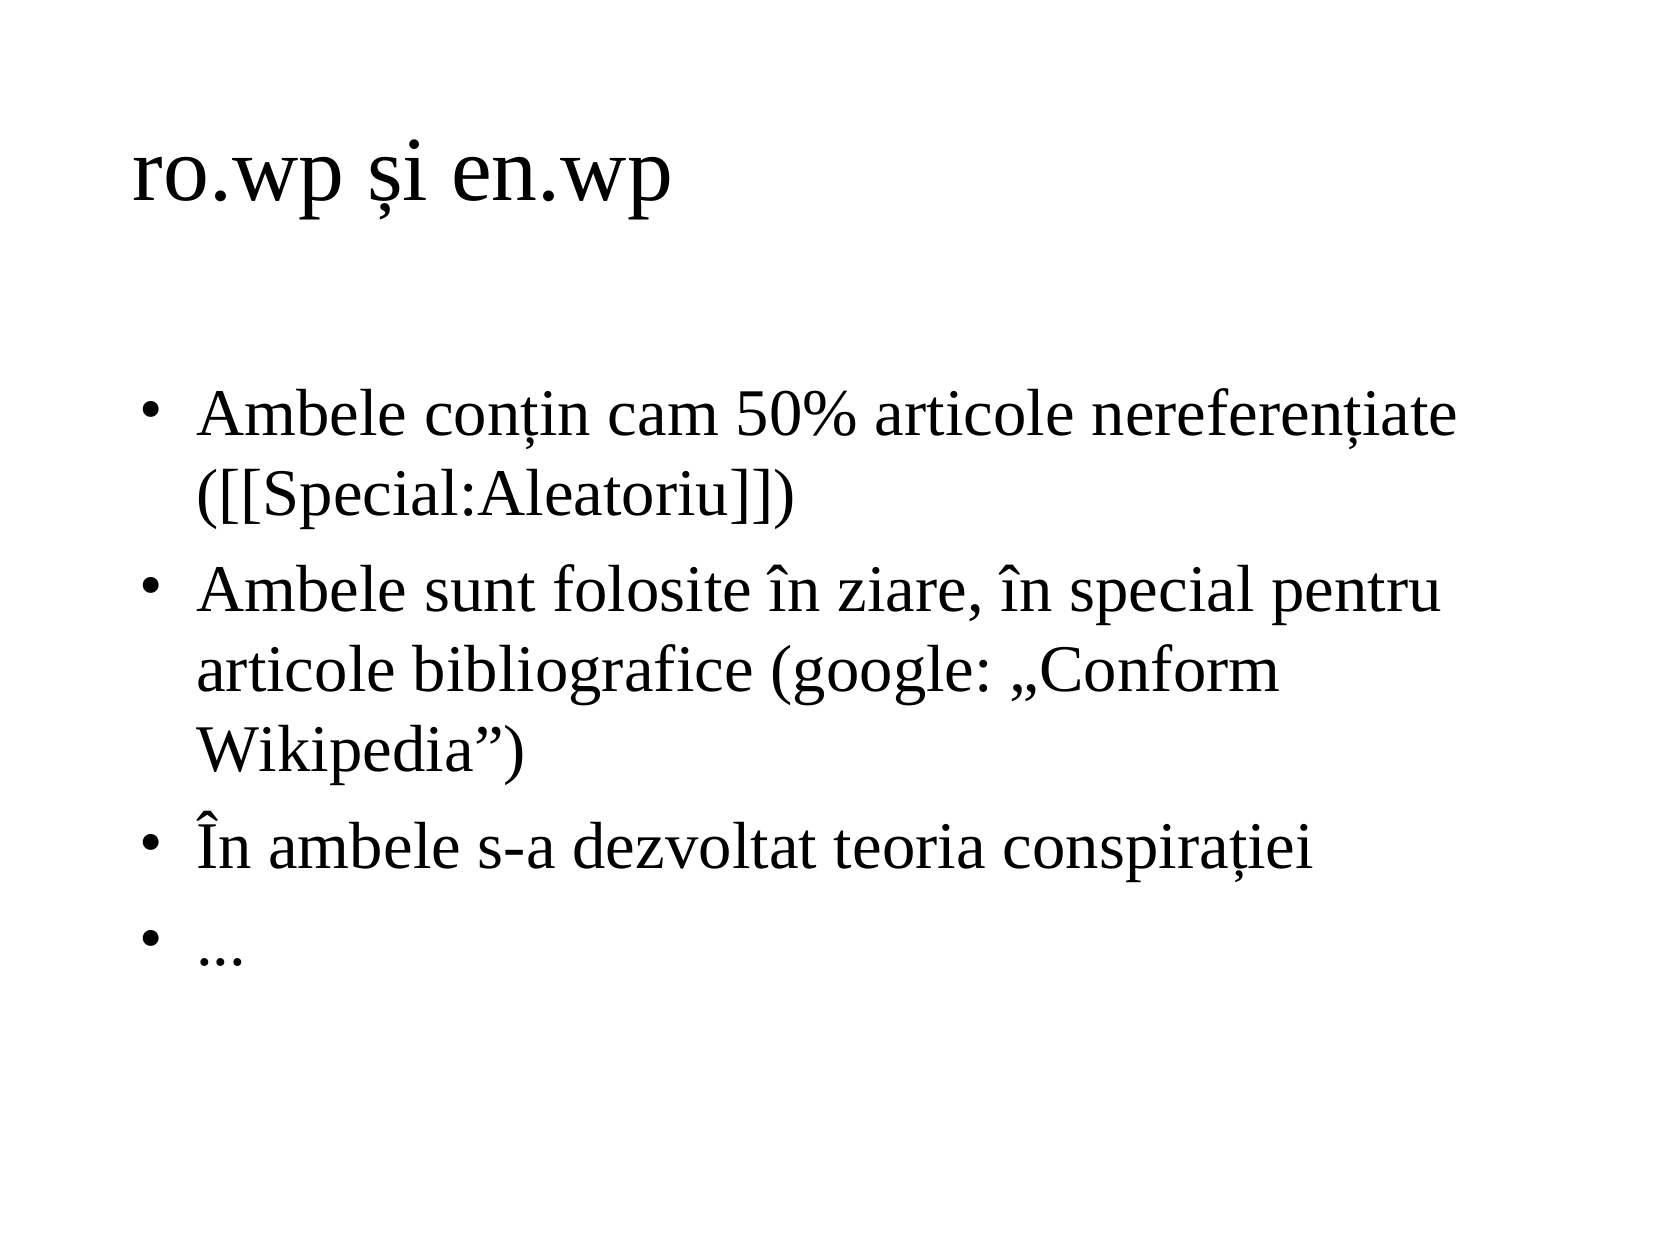

# ro.wp și en.wp
Ambele conțin cam 50% articole nereferențiate ([[Special:Aleatoriu]])
Ambele sunt folosite în ziare, în special pentru articole bibliografice (google: „Conform Wikipedia”)
În ambele s-a dezvoltat teoria conspirației
...